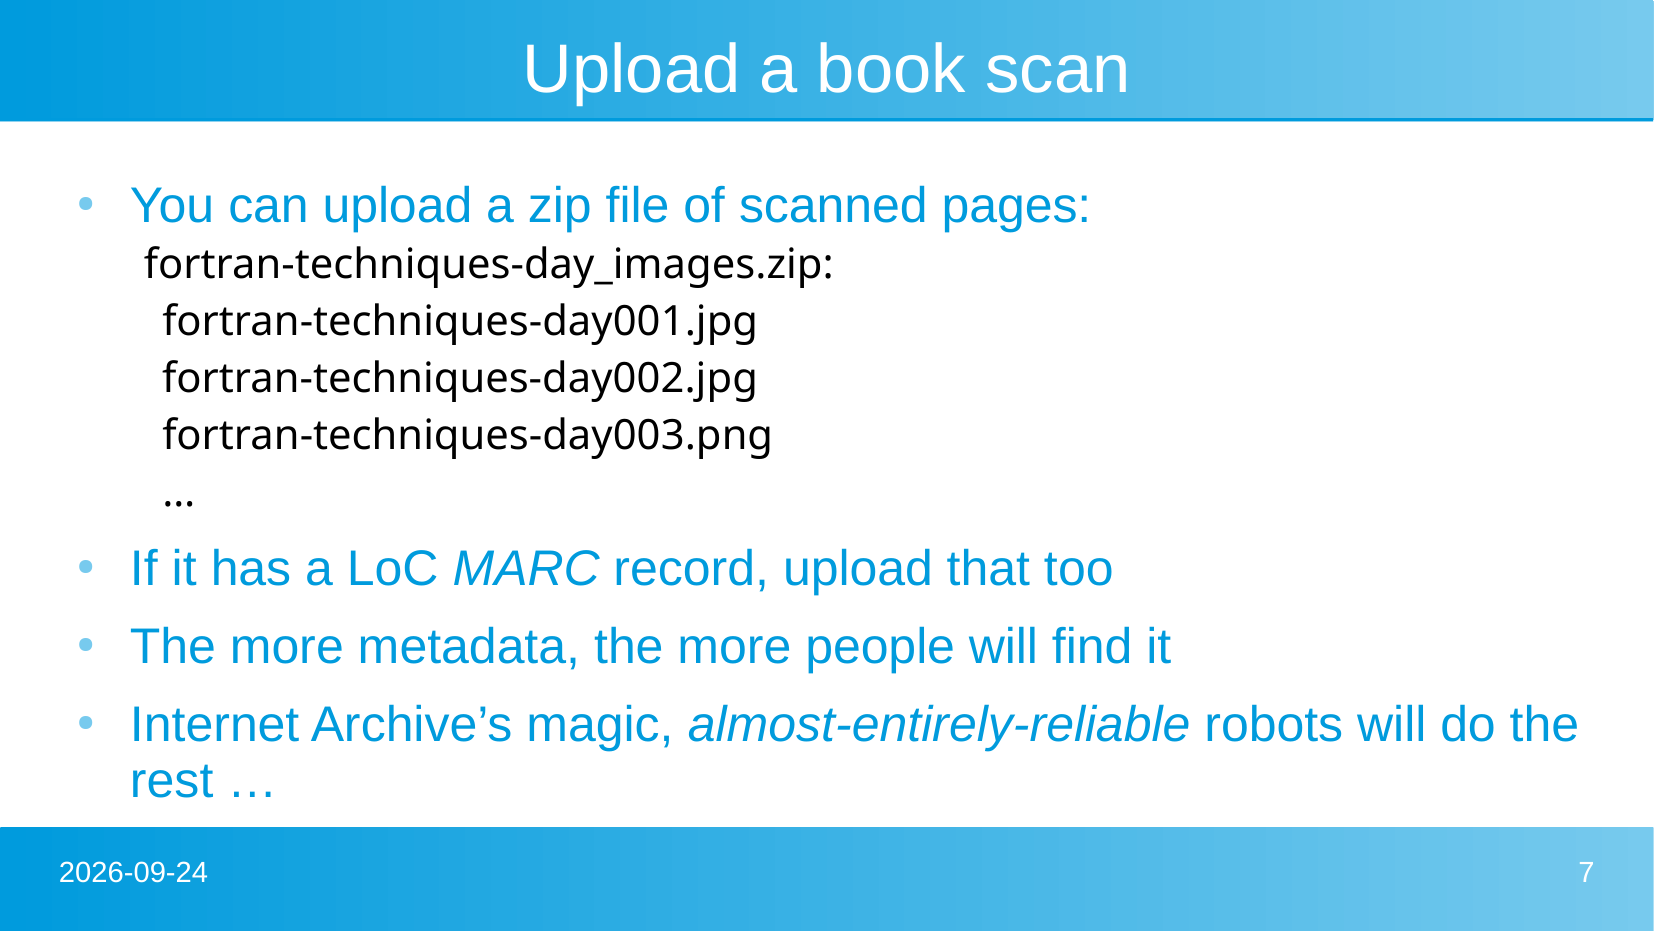

# Upload a book scan
You can upload a zip file of scanned pages:
 fortran-techniques-day_images.zip:
 fortran-techniques-day001.jpg
 fortran-techniques-day002.jpg
 fortran-techniques-day003.png
 …
If it has a LoC MARC record, upload that too
The more metadata, the more people will find it
Internet Archive’s magic, almost-entirely-reliable robots will do the rest …
7